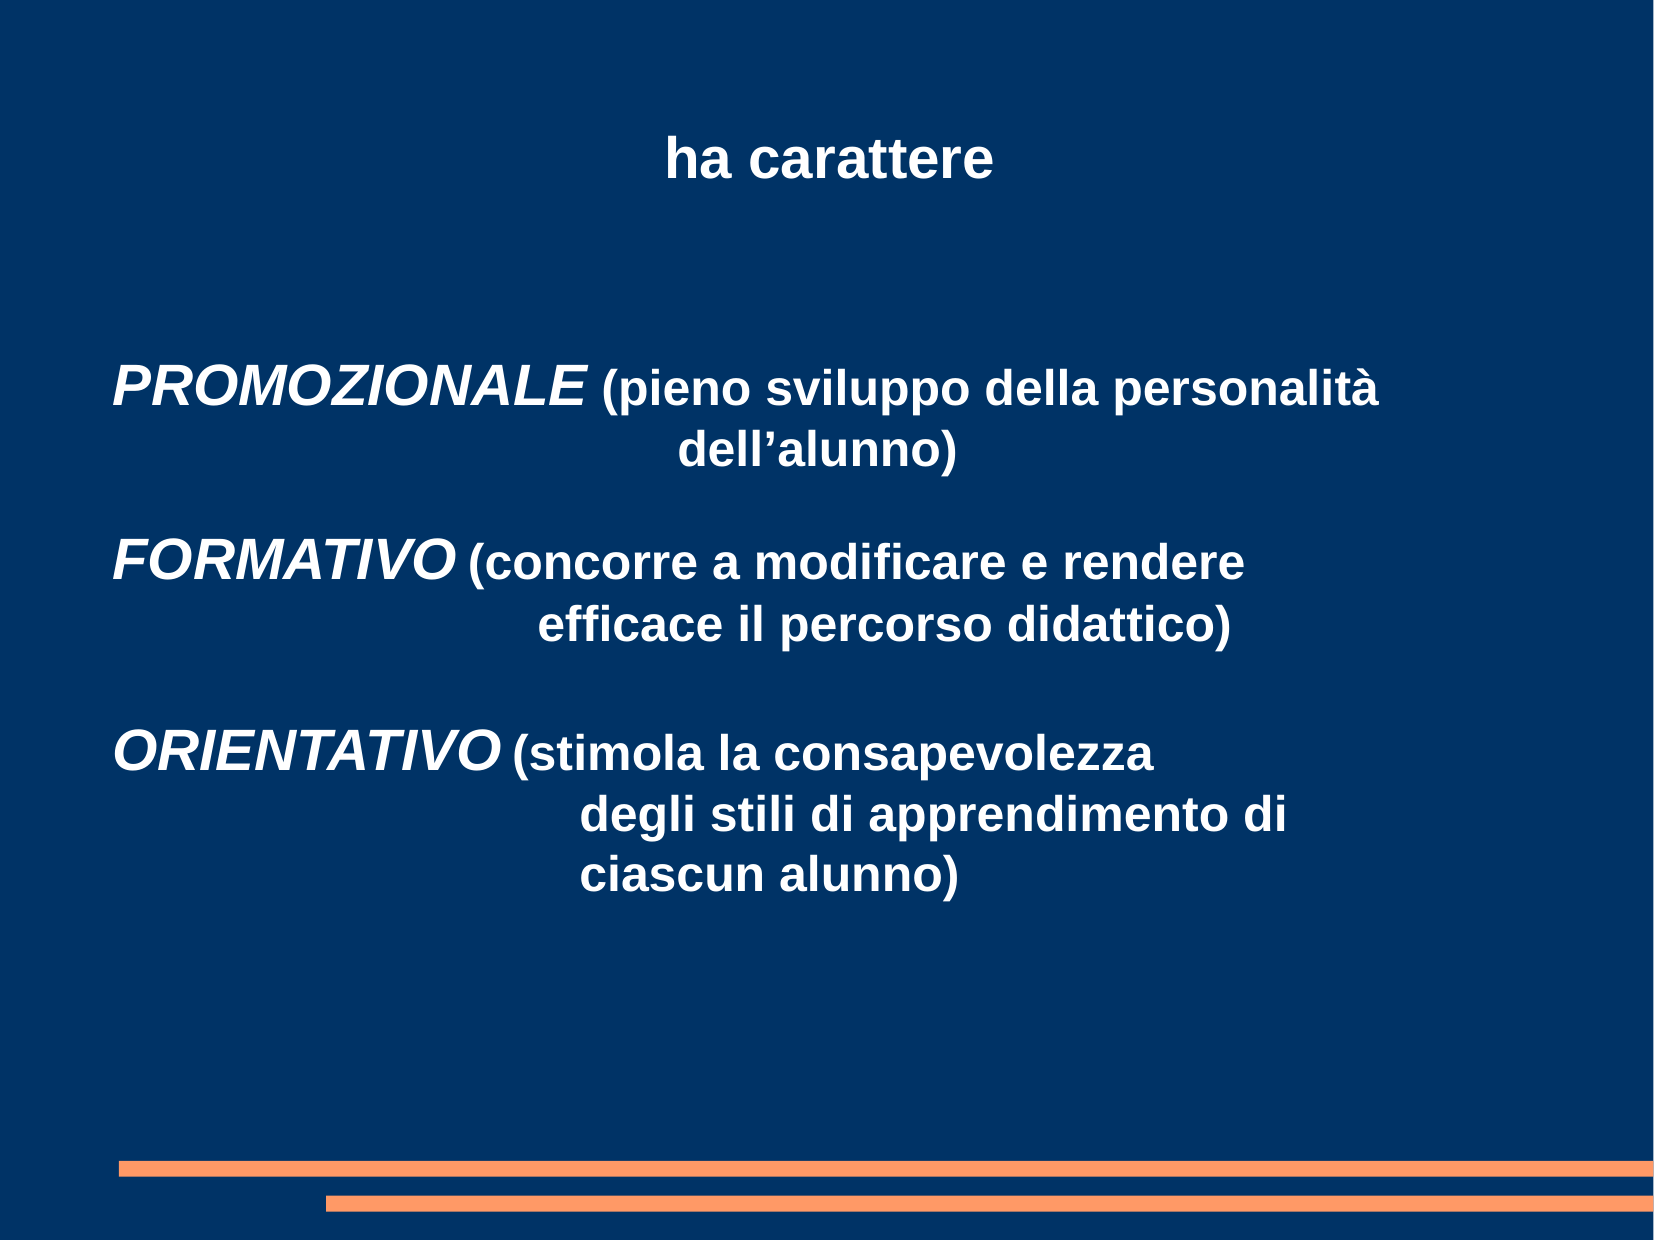

ha carattere
 PROMOZIONALE (pieno sviluppo della personalità
 dell’alunno)
 FORMATIVO (concorre a modificare e rendere
 efficace il percorso didattico)
 ORIENTATIVO (stimola la consapevolezza
 degli stili di apprendimento di
 ciascun alunno)